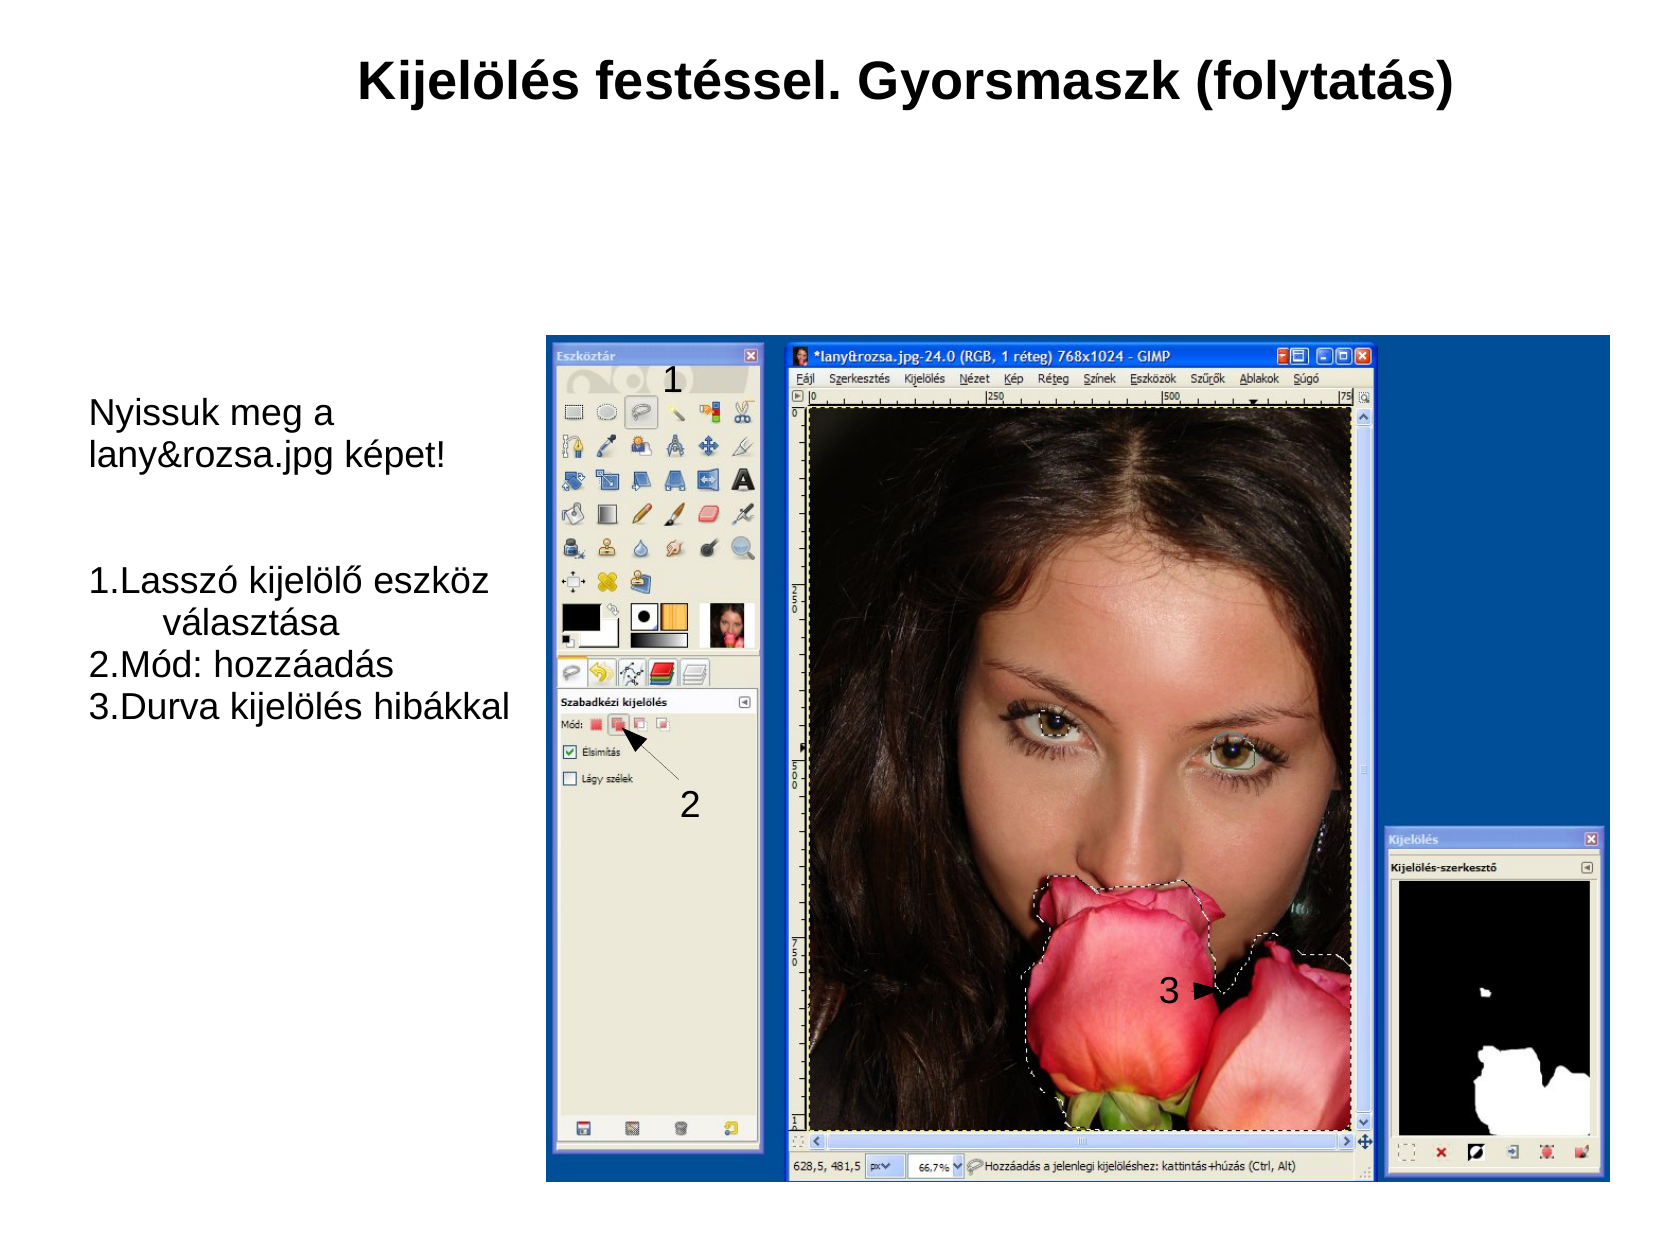

Kijelölés festéssel. Gyorsmaszk (folytatás)
1
Nyissuk meg a
lany&rozsa.jpg képet!
Lasszó kijelölő eszköz
	választása
Mód: hozzáadás
Durva kijelölés hibákkal
2
3